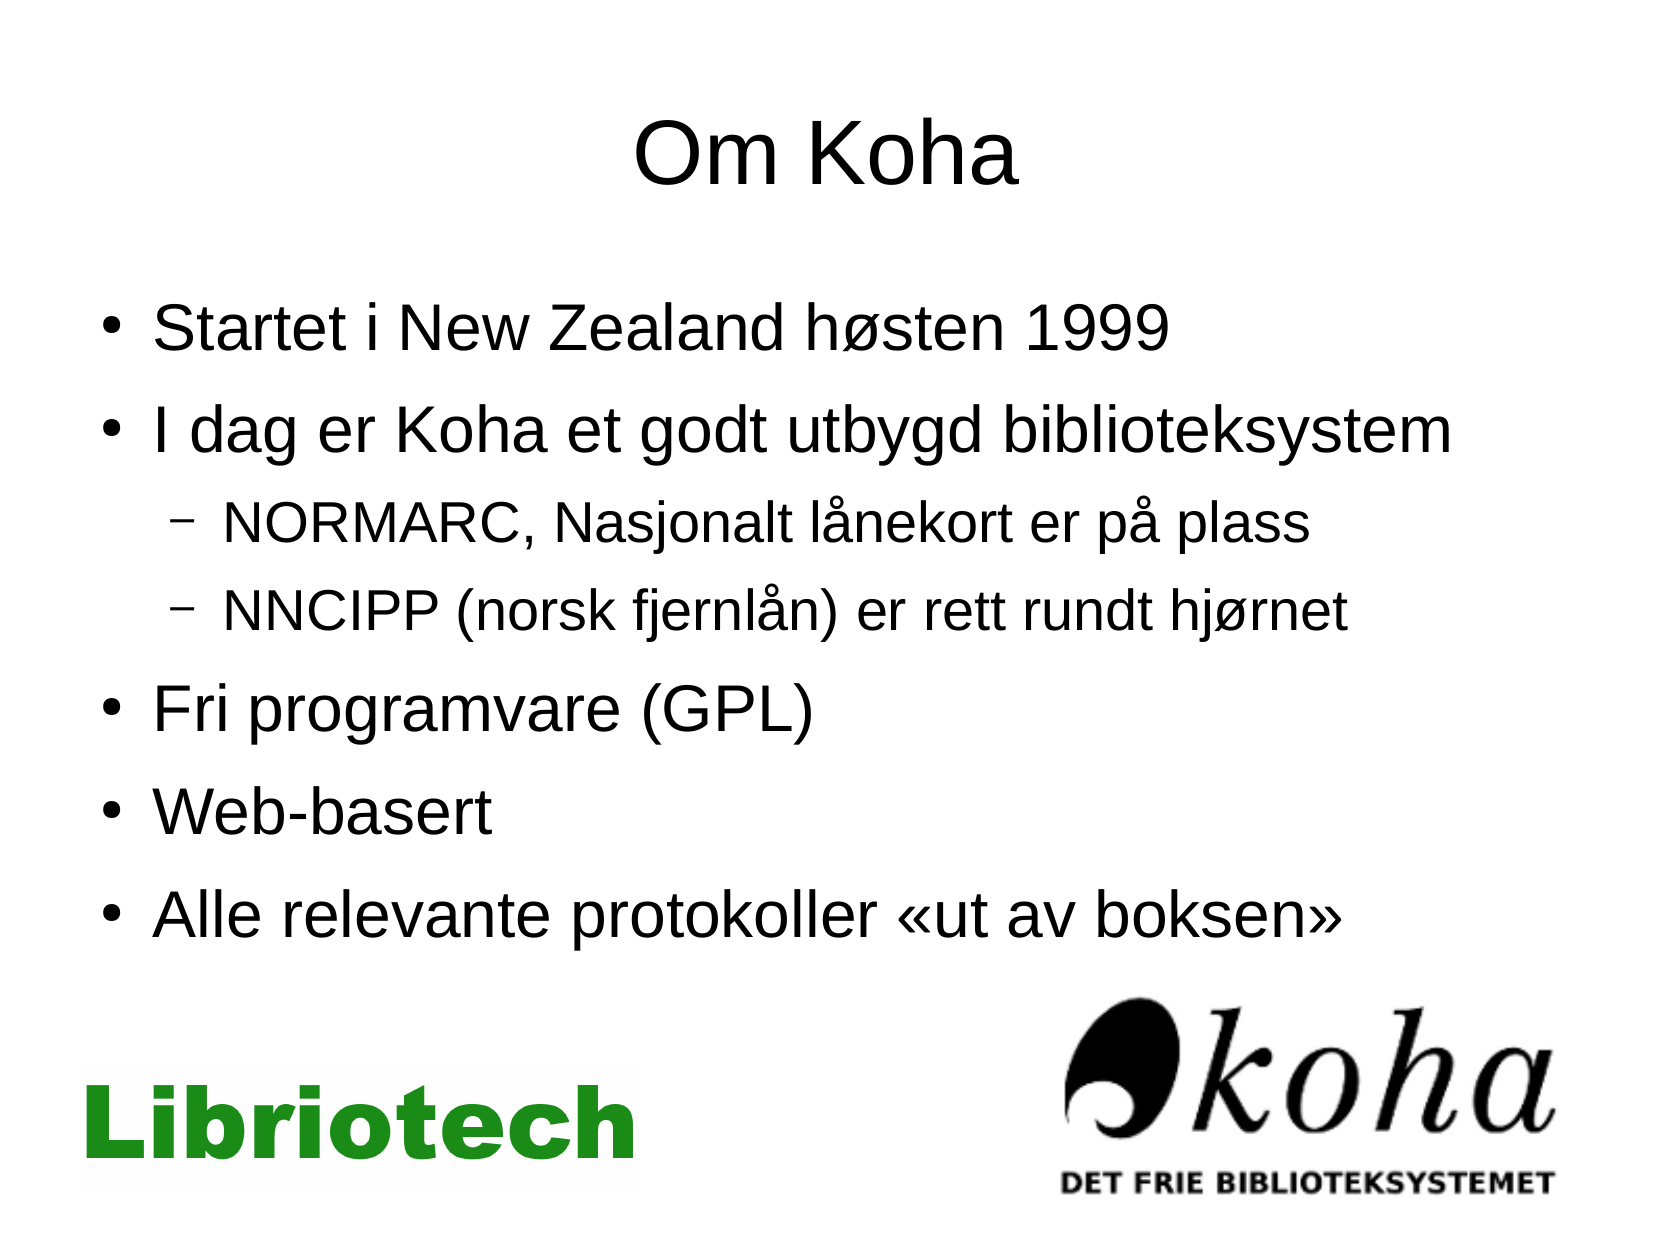

# Om Koha
Startet i New Zealand høsten 1999
I dag er Koha et godt utbygd biblioteksystem
NORMARC, Nasjonalt lånekort er på plass
NNCIPP (norsk fjernlån) er rett rundt hjørnet
Fri programvare (GPL)
Web-basert
Alle relevante protokoller «ut av boksen»